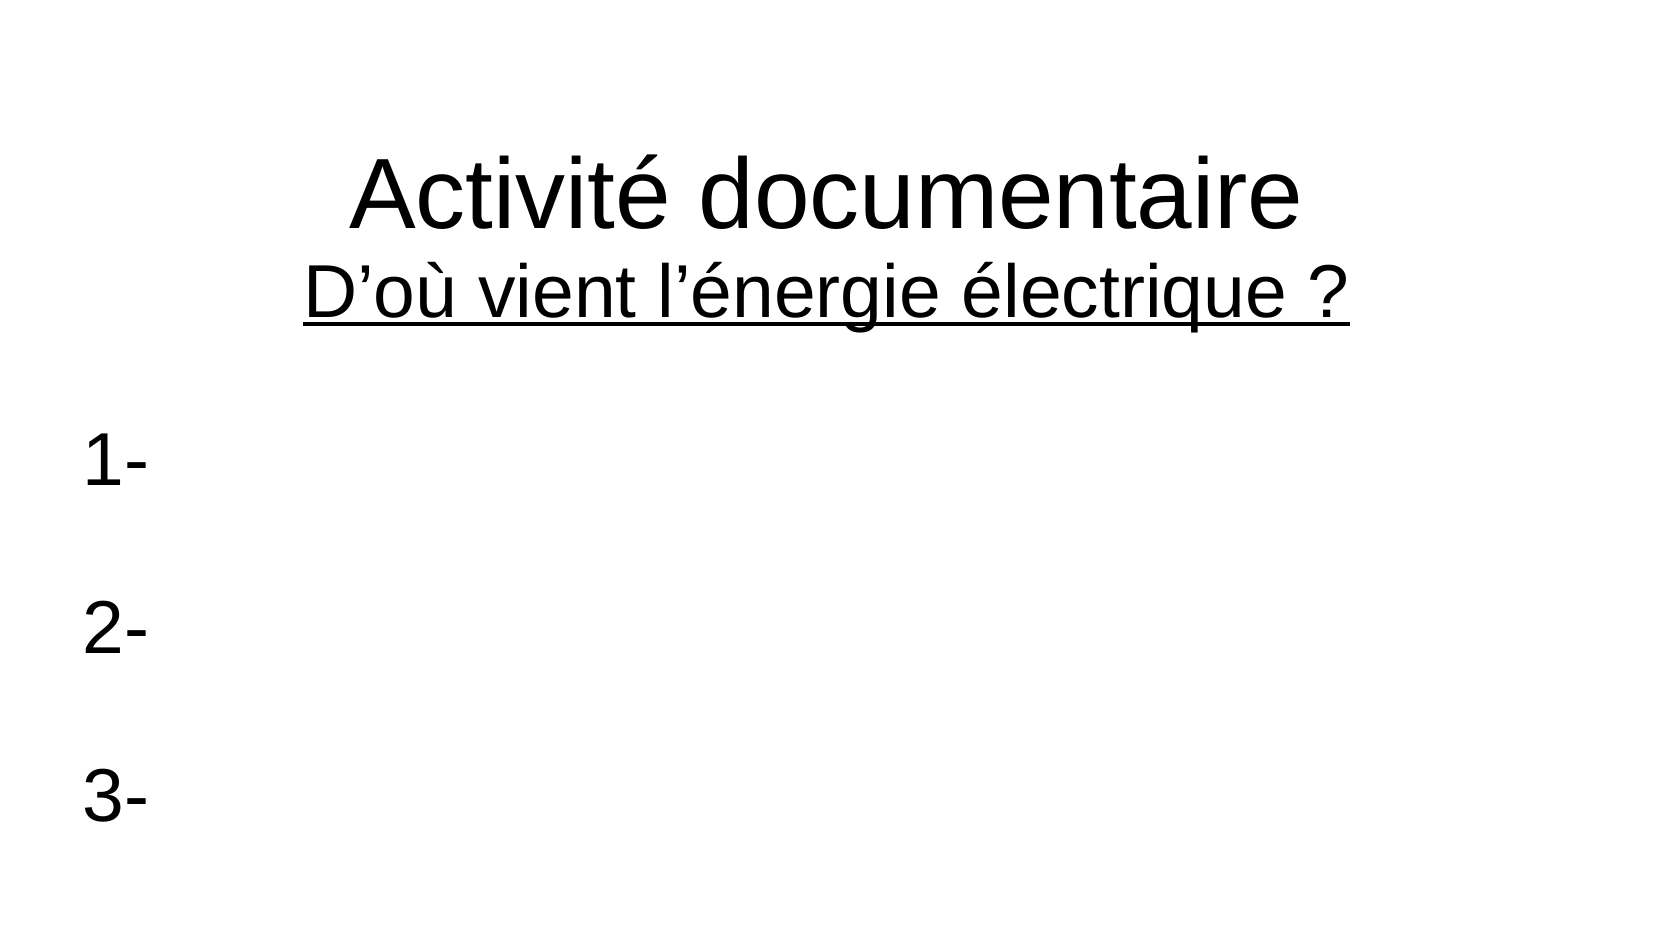

# Activité documentaire
D’où vient l’énergie électrique ?
1-
2-
3-